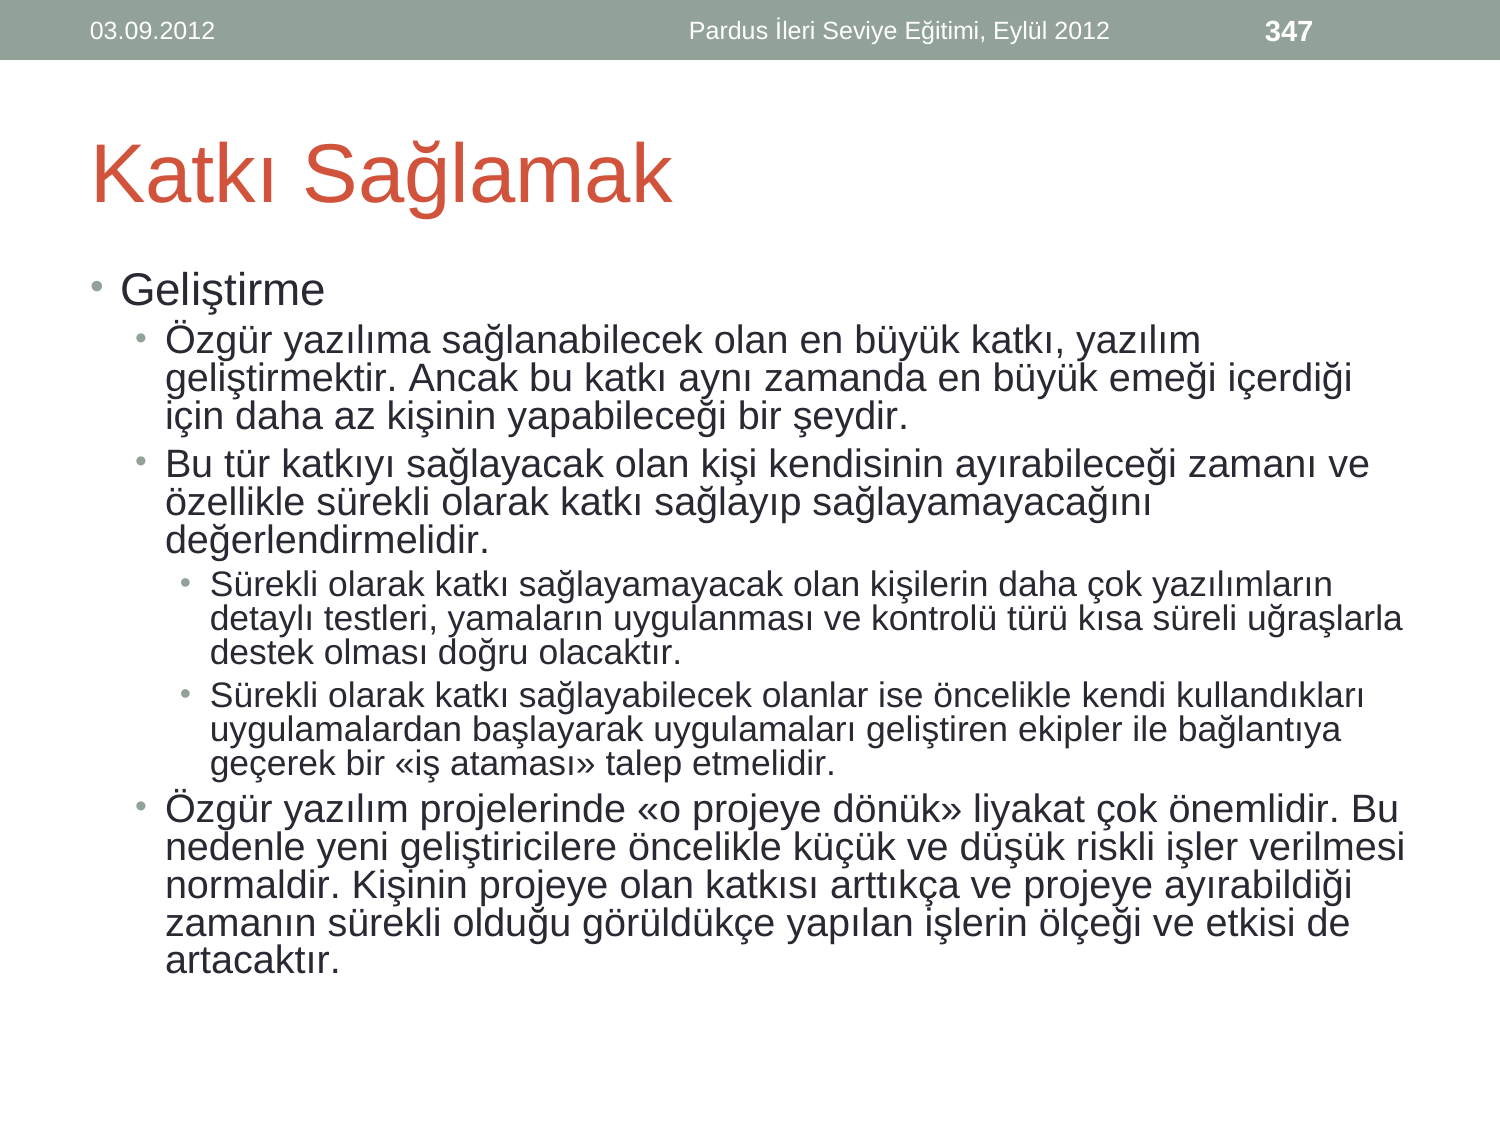

03.09.2012
Pardus İleri Seviye Eğitimi, Eylül 2012
# Katkı Sağlamak
Geliştirme
Özgür yazılıma sağlanabilecek olan en büyük katkı, yazılım geliştirmektir. Ancak bu katkı aynı zamanda en büyük emeği içerdiği için daha az kişinin yapabileceği bir şeydir.
Bu tür katkıyı sağlayacak olan kişi kendisinin ayırabileceği zamanı ve özellikle sürekli olarak katkı sağlayıp sağlayamayacağını değerlendirmelidir.
Sürekli olarak katkı sağlayamayacak olan kişilerin daha çok yazılımların detaylı testleri, yamaların uygulanması ve kontrolü türü kısa süreli uğraşlarla destek olması doğru olacaktır.
Sürekli olarak katkı sağlayabilecek olanlar ise öncelikle kendi kullandıkları uygulamalardan başlayarak uygulamaları geliştiren ekipler ile bağlantıya geçerek bir «iş ataması» talep etmelidir.
Özgür yazılım projelerinde «o projeye dönük» liyakat çok önemlidir. Bu nedenle yeni geliştiricilere öncelikle küçük ve düşük riskli işler verilmesi normaldir. Kişinin projeye olan katkısı arttıkça ve projeye ayırabildiği zamanın sürekli olduğu görüldükçe yapılan işlerin ölçeği ve etkisi de artacaktır.